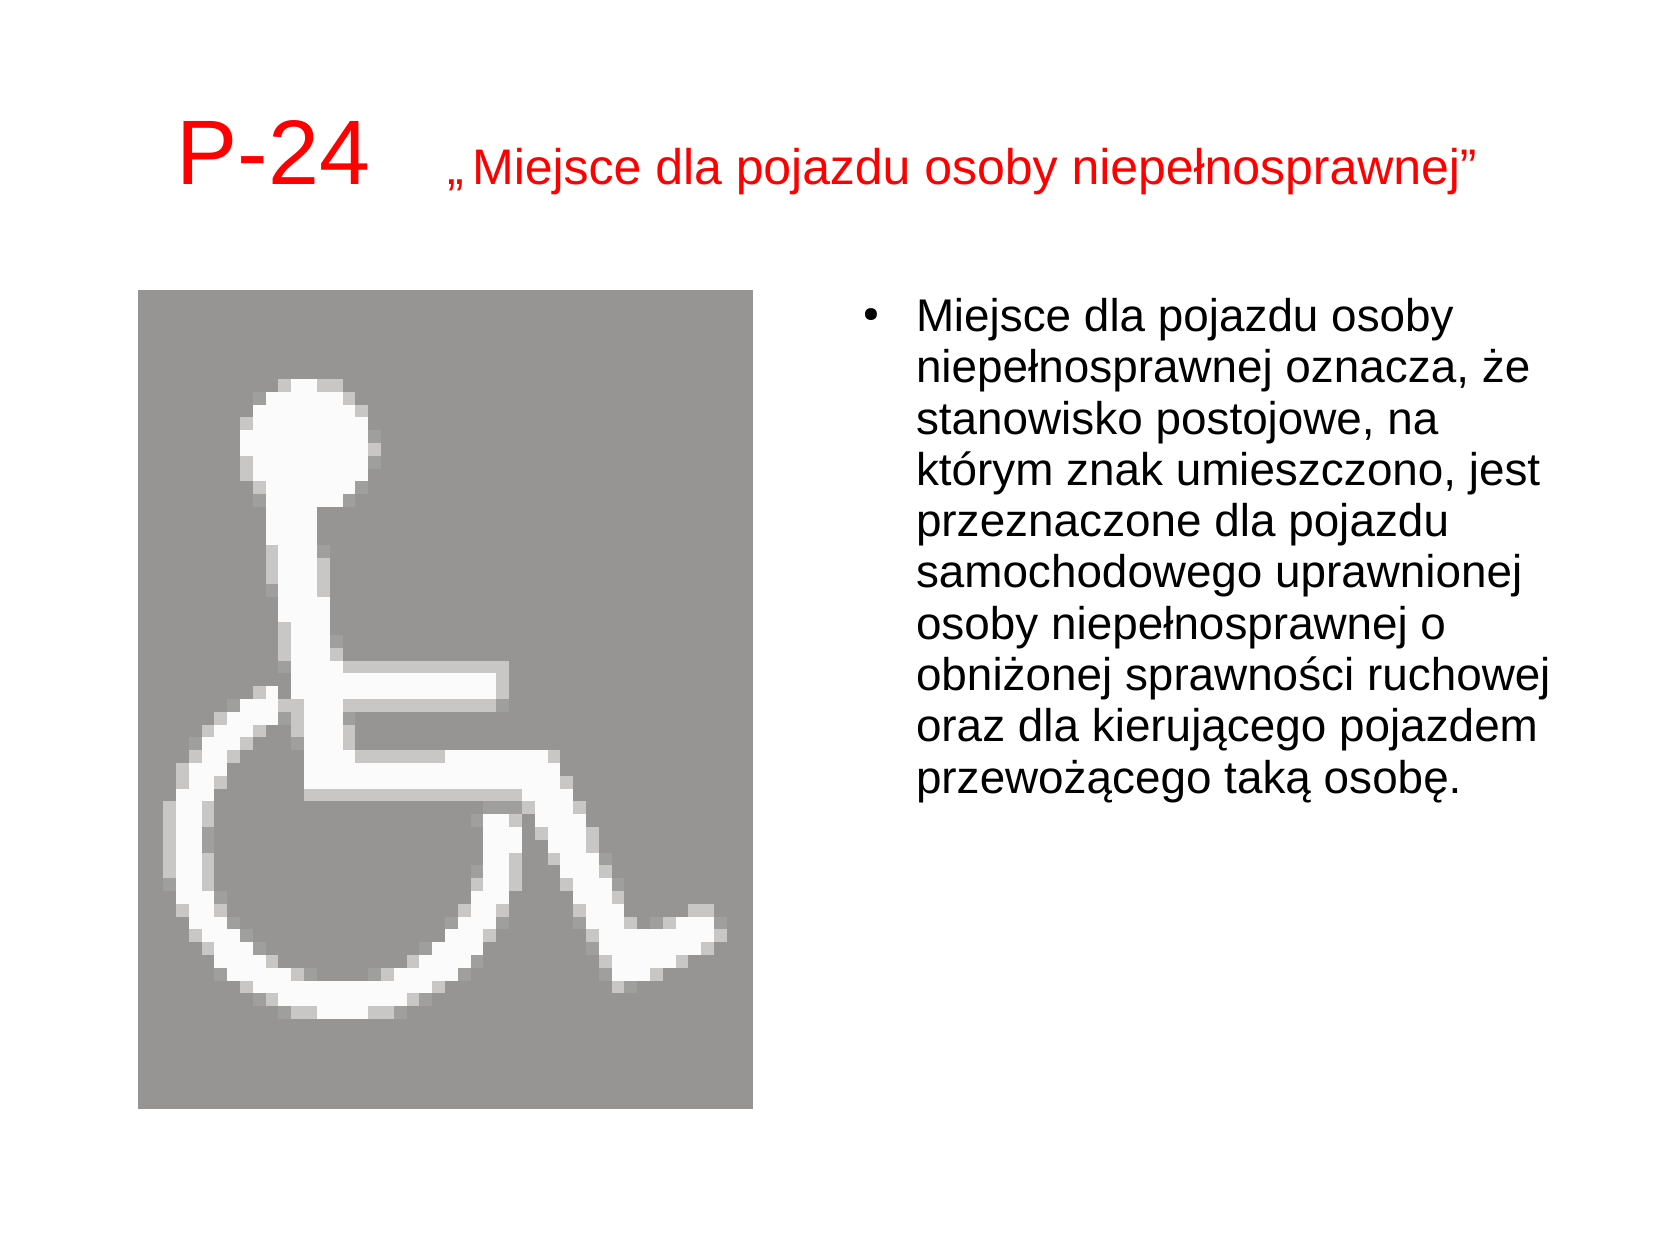

# P-24 „	Miejsce dla pojazdu osoby niepełnosprawnej”
Miejsce dla pojazdu osoby niepełnosprawnej oznacza, że stanowisko postojowe, na którym znak umieszczono, jest przeznaczone dla pojazdu samochodowego uprawnionej osoby niepełnosprawnej o obniżonej sprawności ruchowej oraz dla kierującego pojazdem przewożącego taką osobę.